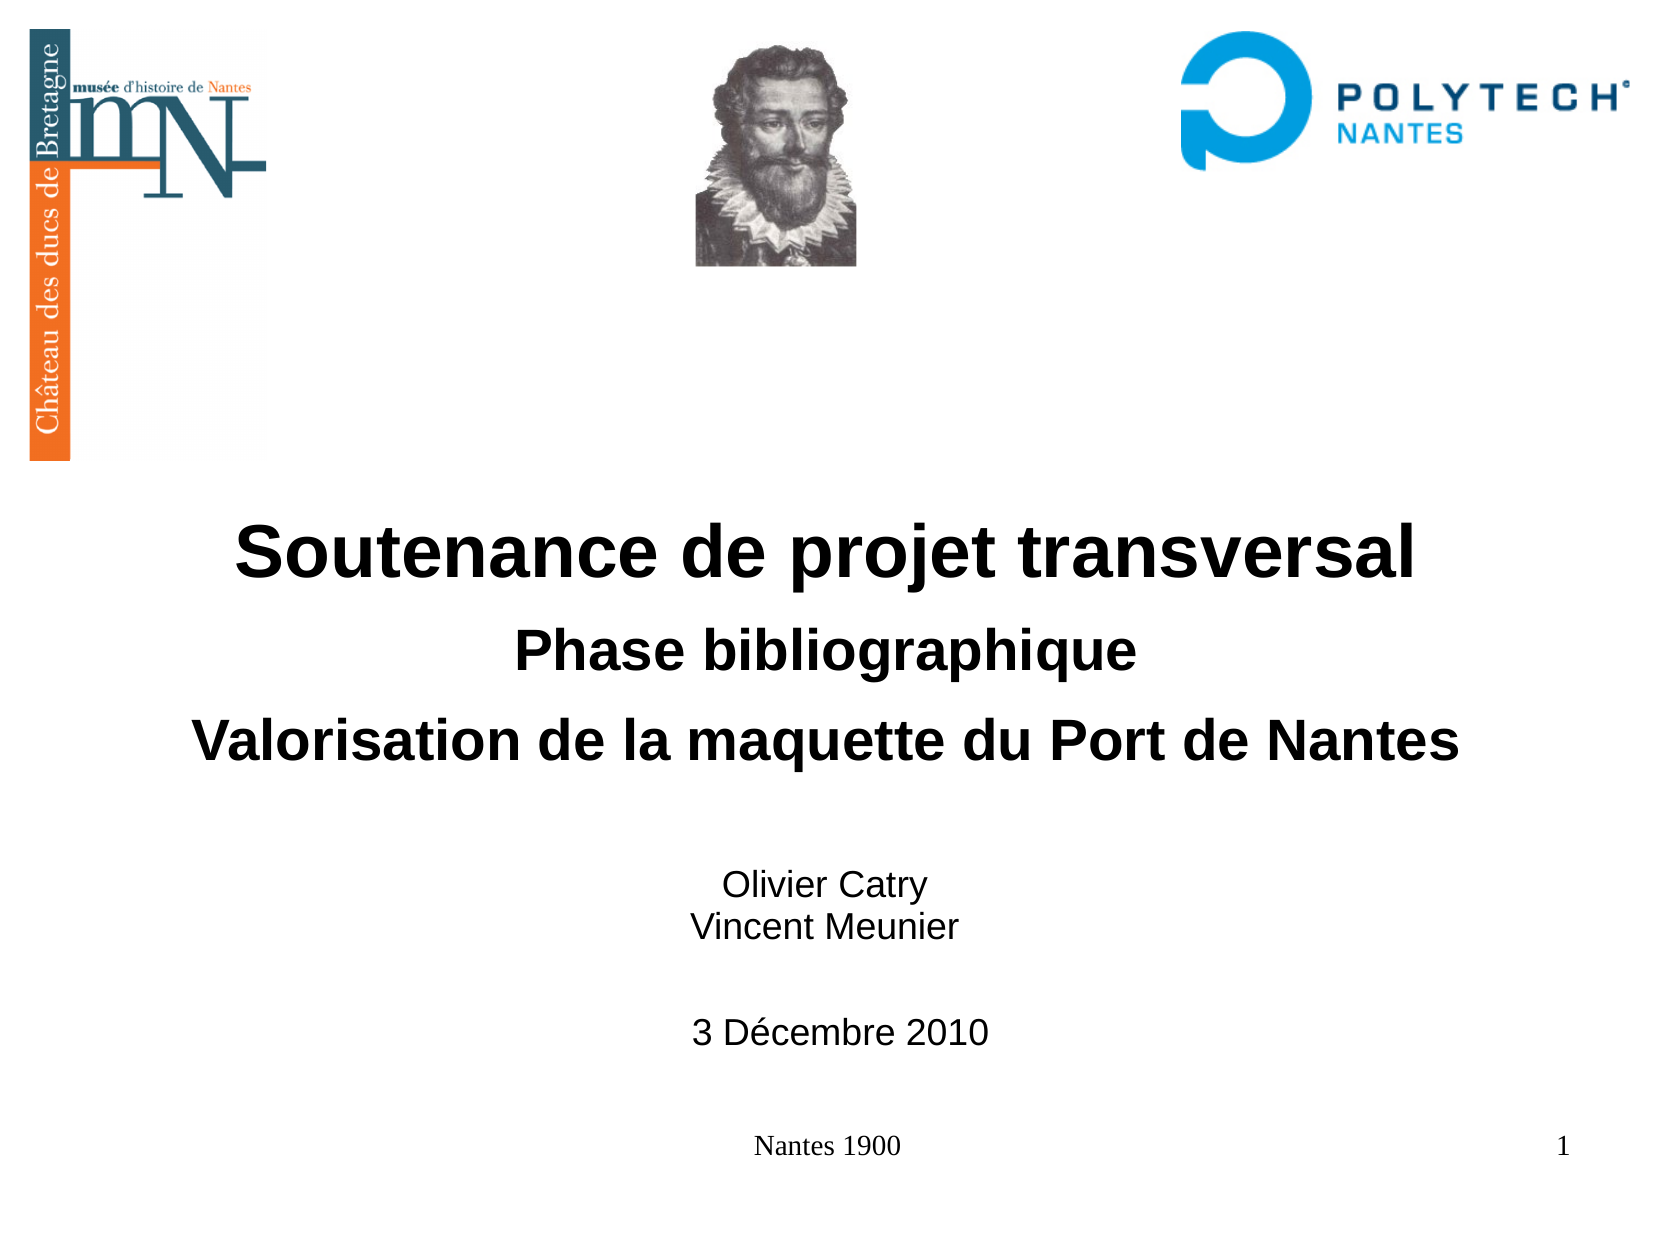

Soutenance de projet transversal
Phase bibliographique
Valorisation de la maquette du Port de Nantes
Olivier Catry
Vincent Meunier
3 Décembre 2010
Nantes 1900
1